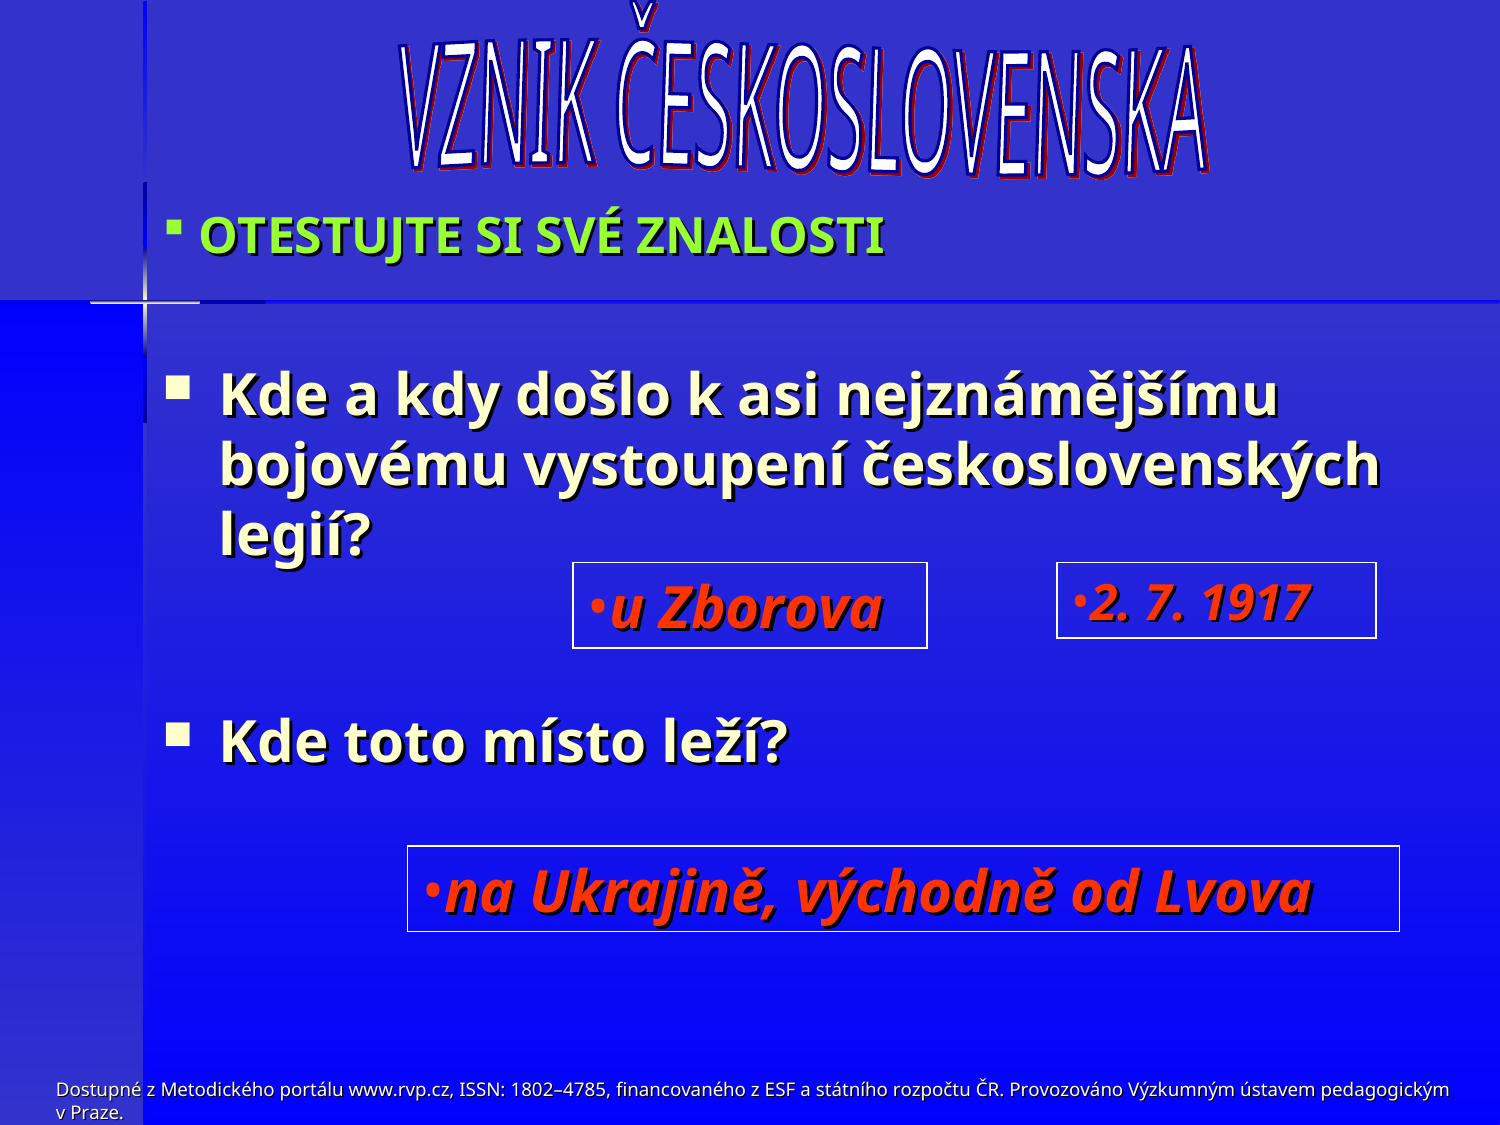

VZNIK ČESKOSLOVENSKA
 OTESTUJTE SI SVÉ ZNALOSTI
# Kde a kdy došlo k asi nejznámějšímu bojovému vystoupení československých legií?
u Zborova
2. 7. 1917
Kde toto místo leží?
na Ukrajině, východně od Lvova
Dostupné z Metodického portálu www.rvp.cz, ISSN: 1802–4785, financovaného z ESF a státního rozpočtu ČR. Provozováno Výzkumným ústavem pedagogickým v Praze.